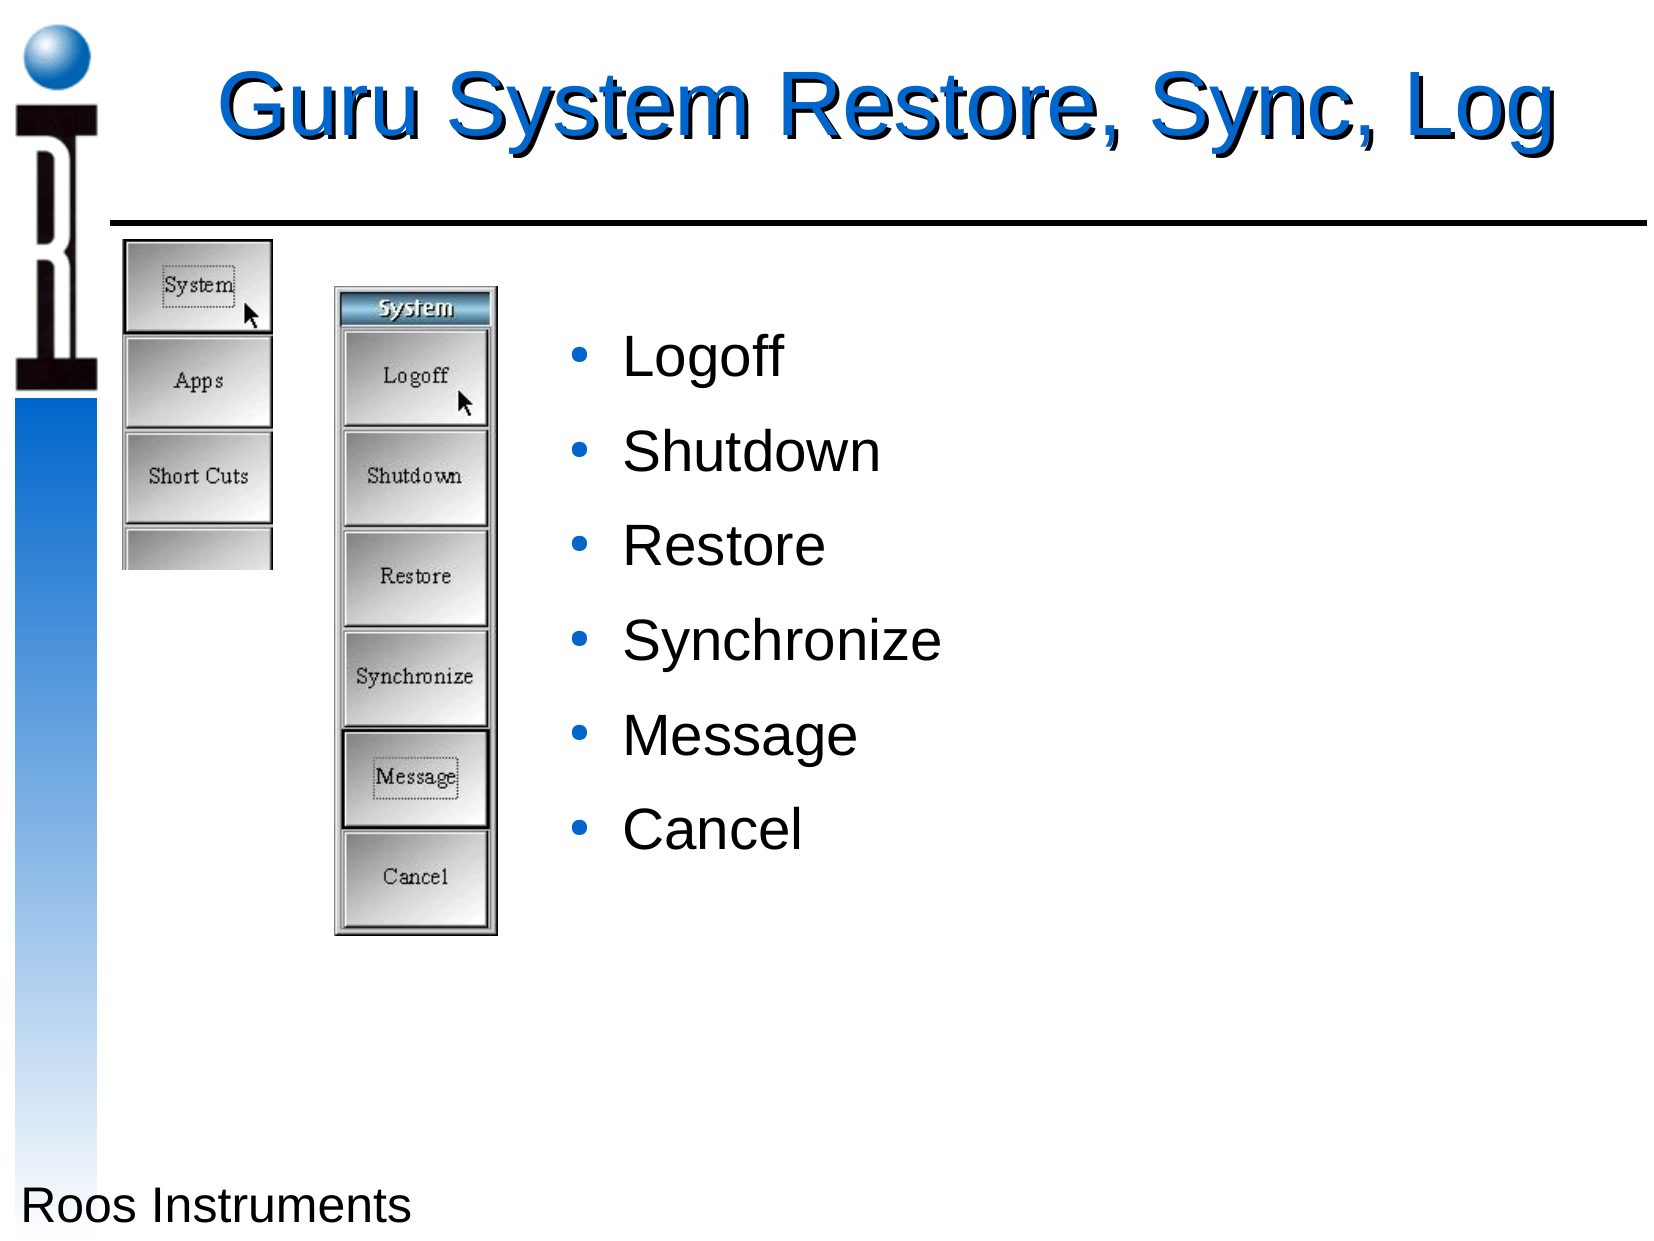

# Guru System Restore, Sync, Log
Logoff
Shutdown
Restore
Synchronize
Message
Cancel